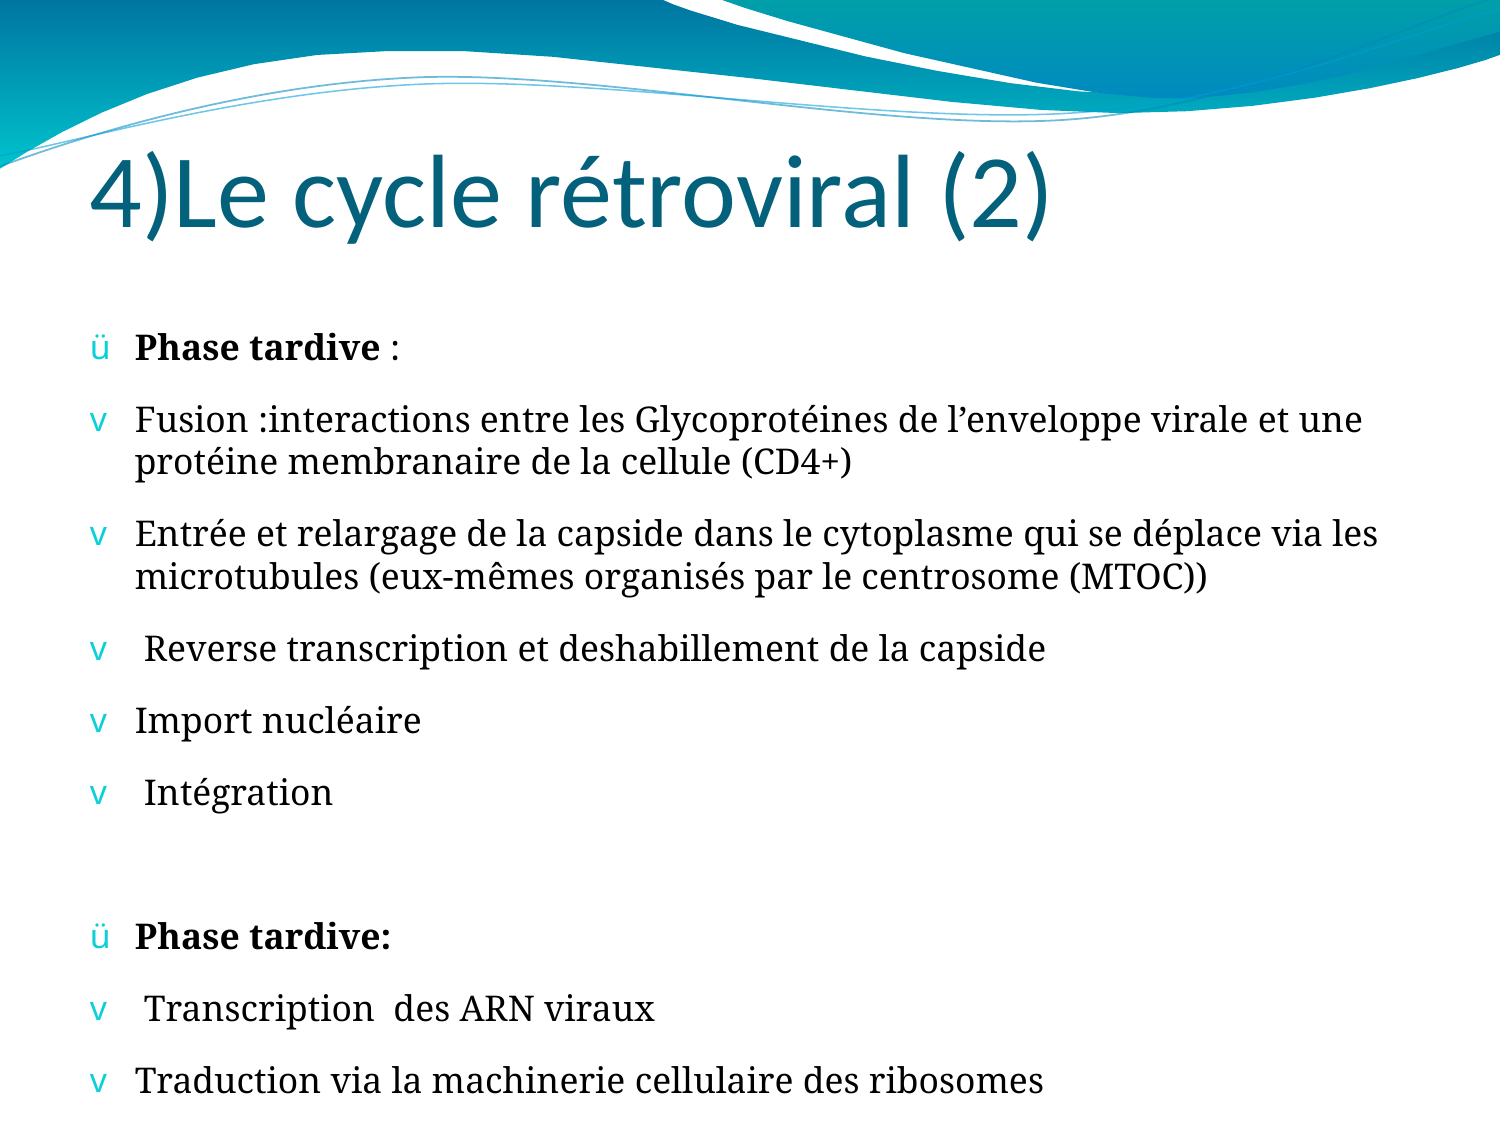

# 4)Le cycle rétroviral (2)
Phase tardive :
Fusion :interactions entre les Glycoprotéines de l’enveloppe virale et une protéine membranaire de la cellule (CD4+)
Entrée et relargage de la capside dans le cytoplasme qui se déplace via les microtubules (eux-mêmes organisés par le centrosome (MTOC))
 Reverse transcription et deshabillement de la capside
Import nucléaire
 Intégration
Phase tardive:
 Transcription des ARN viraux
Traduction via la machinerie cellulaire des ribosomes
 Assemblage